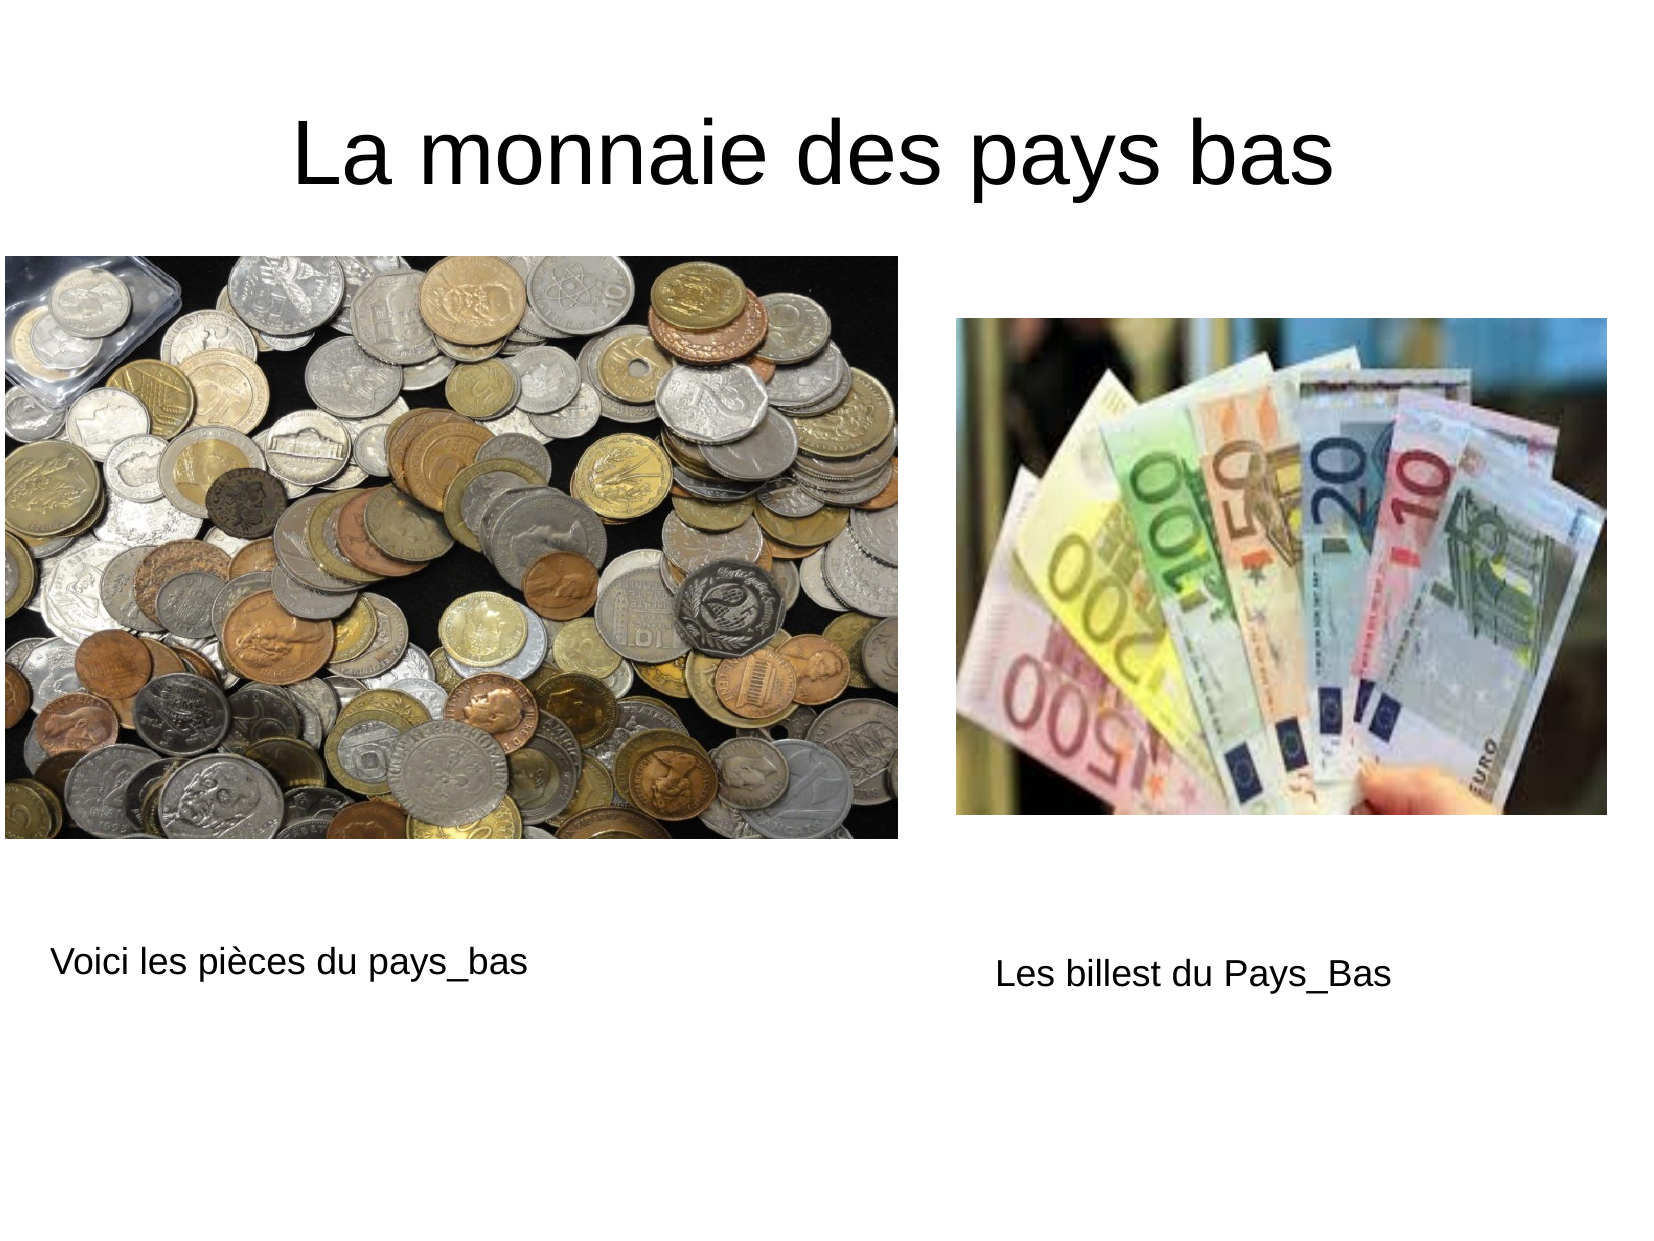

# La monnaie des pays bas
Voici les pièces du pays_bas
Les billest du Pays_Bas